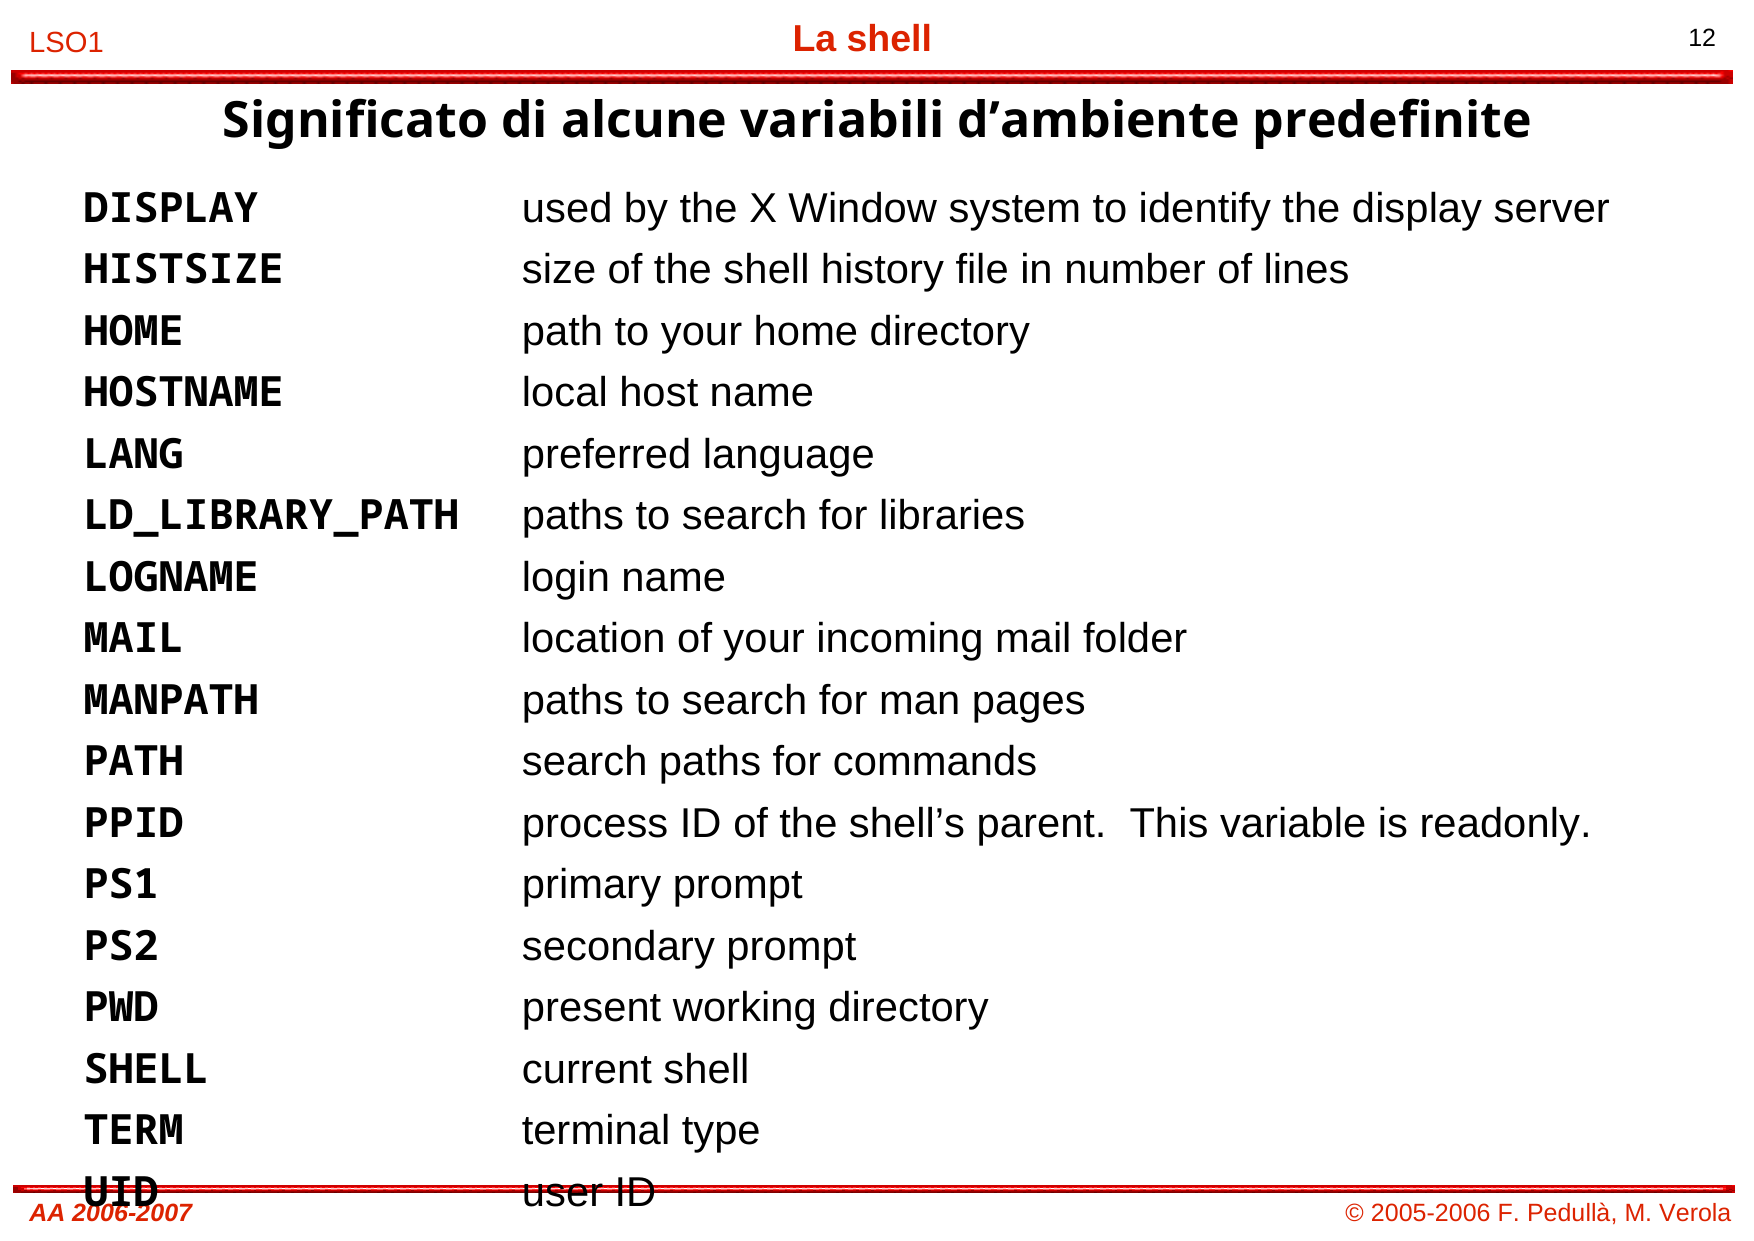

# Significato di alcune variabili d’ambiente predefinite
DISPLAY				used by the X Window system to identify the display server
HISTSIZE				size of the shell history file in number of lines
HOME					path to your home directory
HOSTNAME				local host name
LANG					preferred language
LD_LIBRARY_PATH	paths to search for libraries
LOGNAME				login name
MAIL					location of your incoming mail folder
MANPATH				paths to search for man pages
PATH					search paths for commands
PPID					process ID of the shell’s parent. This variable is readonly.
PS1					primary prompt
PS2					secondary prompt
PWD					present working directory
SHELL					current shell
TERM					terminal type
UID					user ID